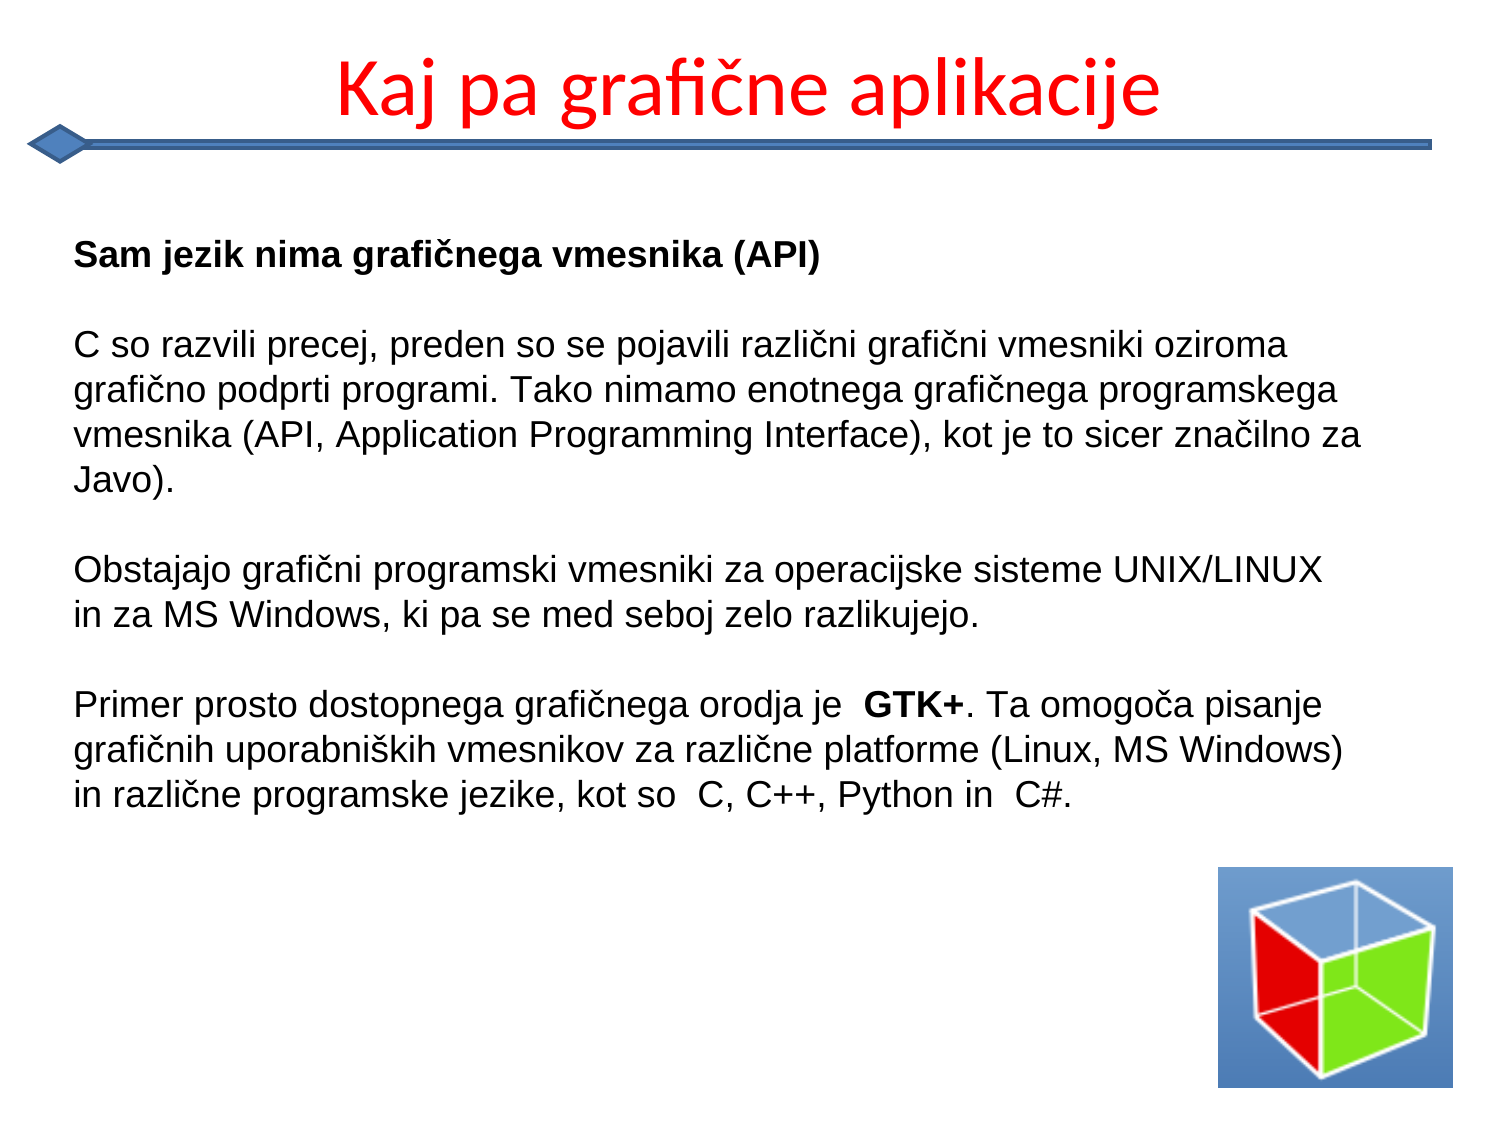

# Kaj pa grafične aplikacije
Sam jezik nima grafičnega vmesnika (API)
C so razvili precej, preden so se pojavili različni grafični vmesniki oziroma grafično podprti programi. Tako nimamo enotnega grafičnega programskega vmesnika (API, Application Programming Interface), kot je to sicer značilno za Javo).
Obstajajo grafični programski vmesniki za operacijske sisteme UNIX/LINUX in za MS Windows, ki pa se med seboj zelo razlikujejo.
Primer prosto dostopnega grafičnega orodja je GTK+. Ta omogoča pisanje grafičnih uporabniških vmesnikov za različne platforme (Linux, MS Windows) in različne programske jezike, kot so C, C++, Python in C#.